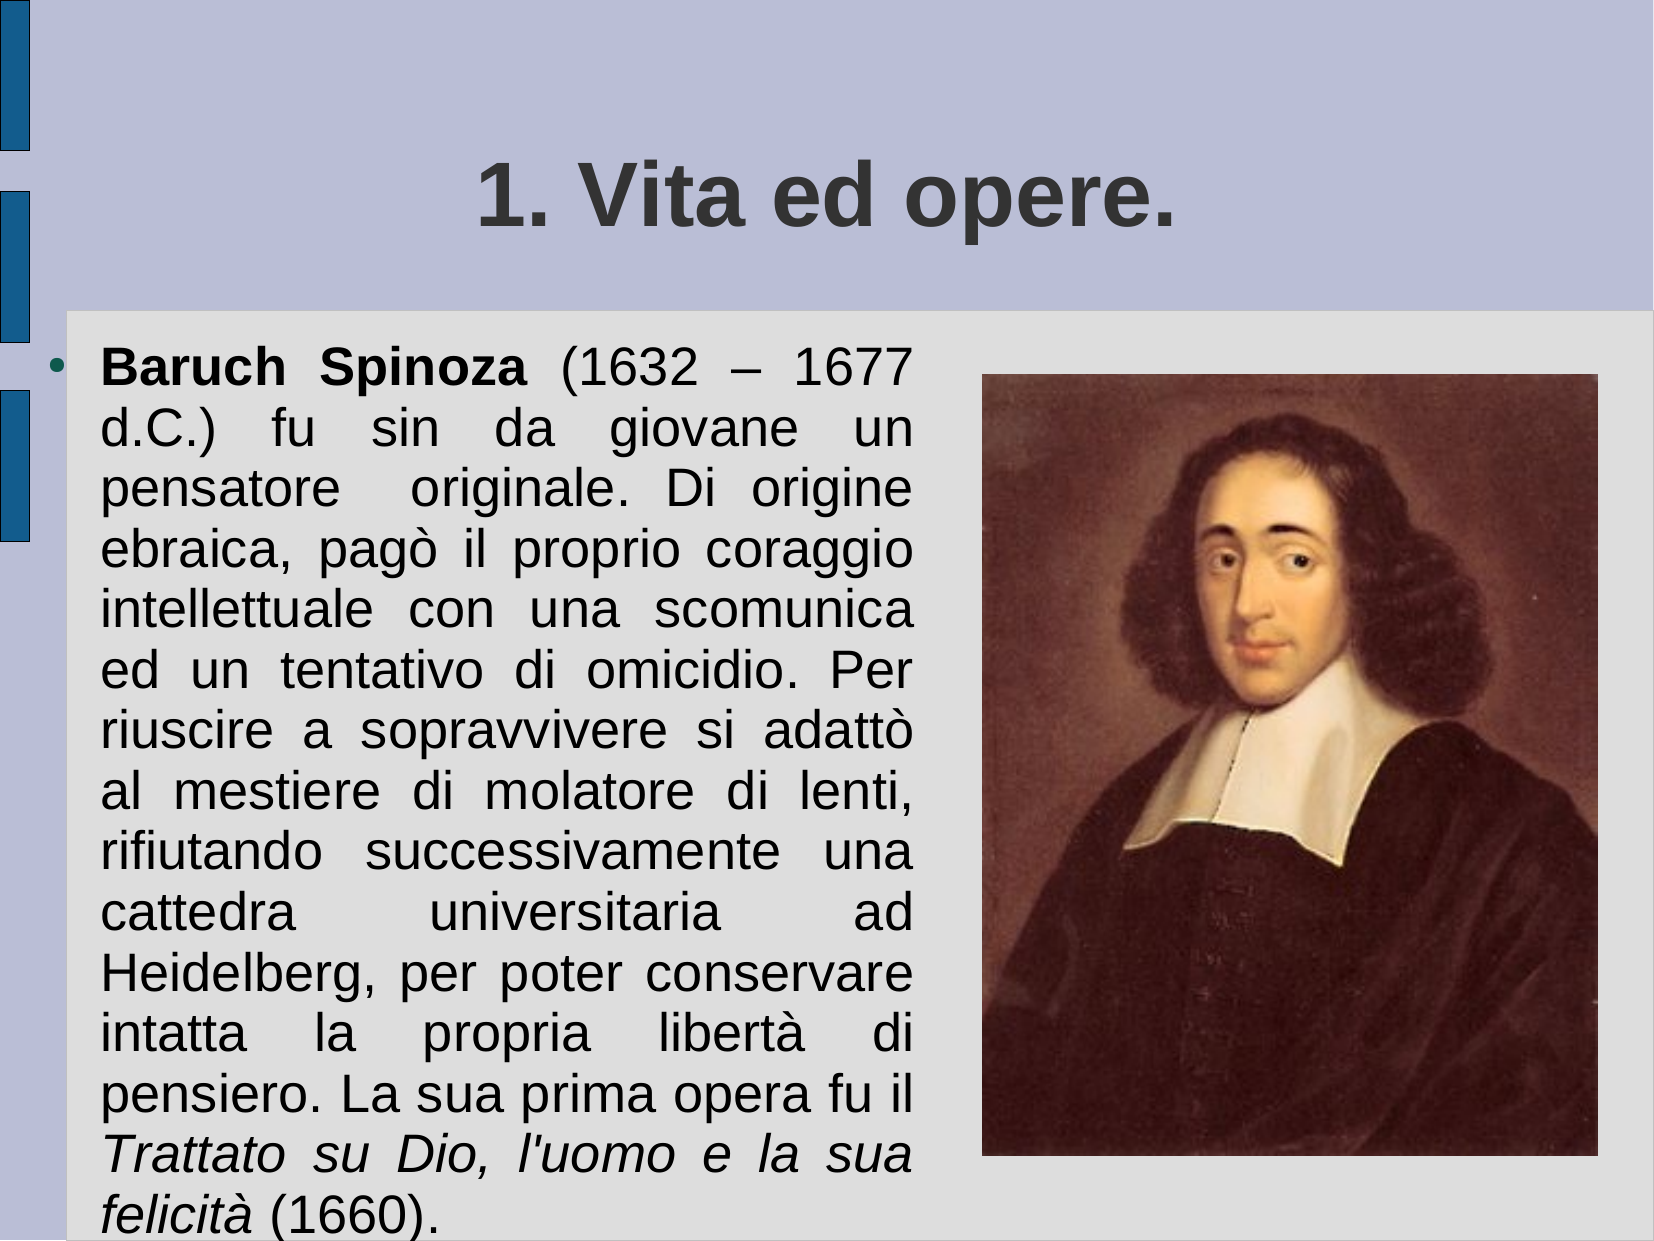

# 1. Vita ed opere.
Baruch Spinoza (1632 – 1677 d.C.) fu sin da giovane un pensatore originale. Di origine ebraica, pagò il proprio coraggio intellettuale con una scomunica ed un tentativo di omicidio. Per riuscire a sopravvivere si adattò al mestiere di molatore di lenti, rifiutando successivamente una cattedra universitaria ad Heidelberg, per poter conservare intatta la propria libertà di pensiero. La sua prima opera fu il Trattato su Dio, l'uomo e la sua felicità (1660).